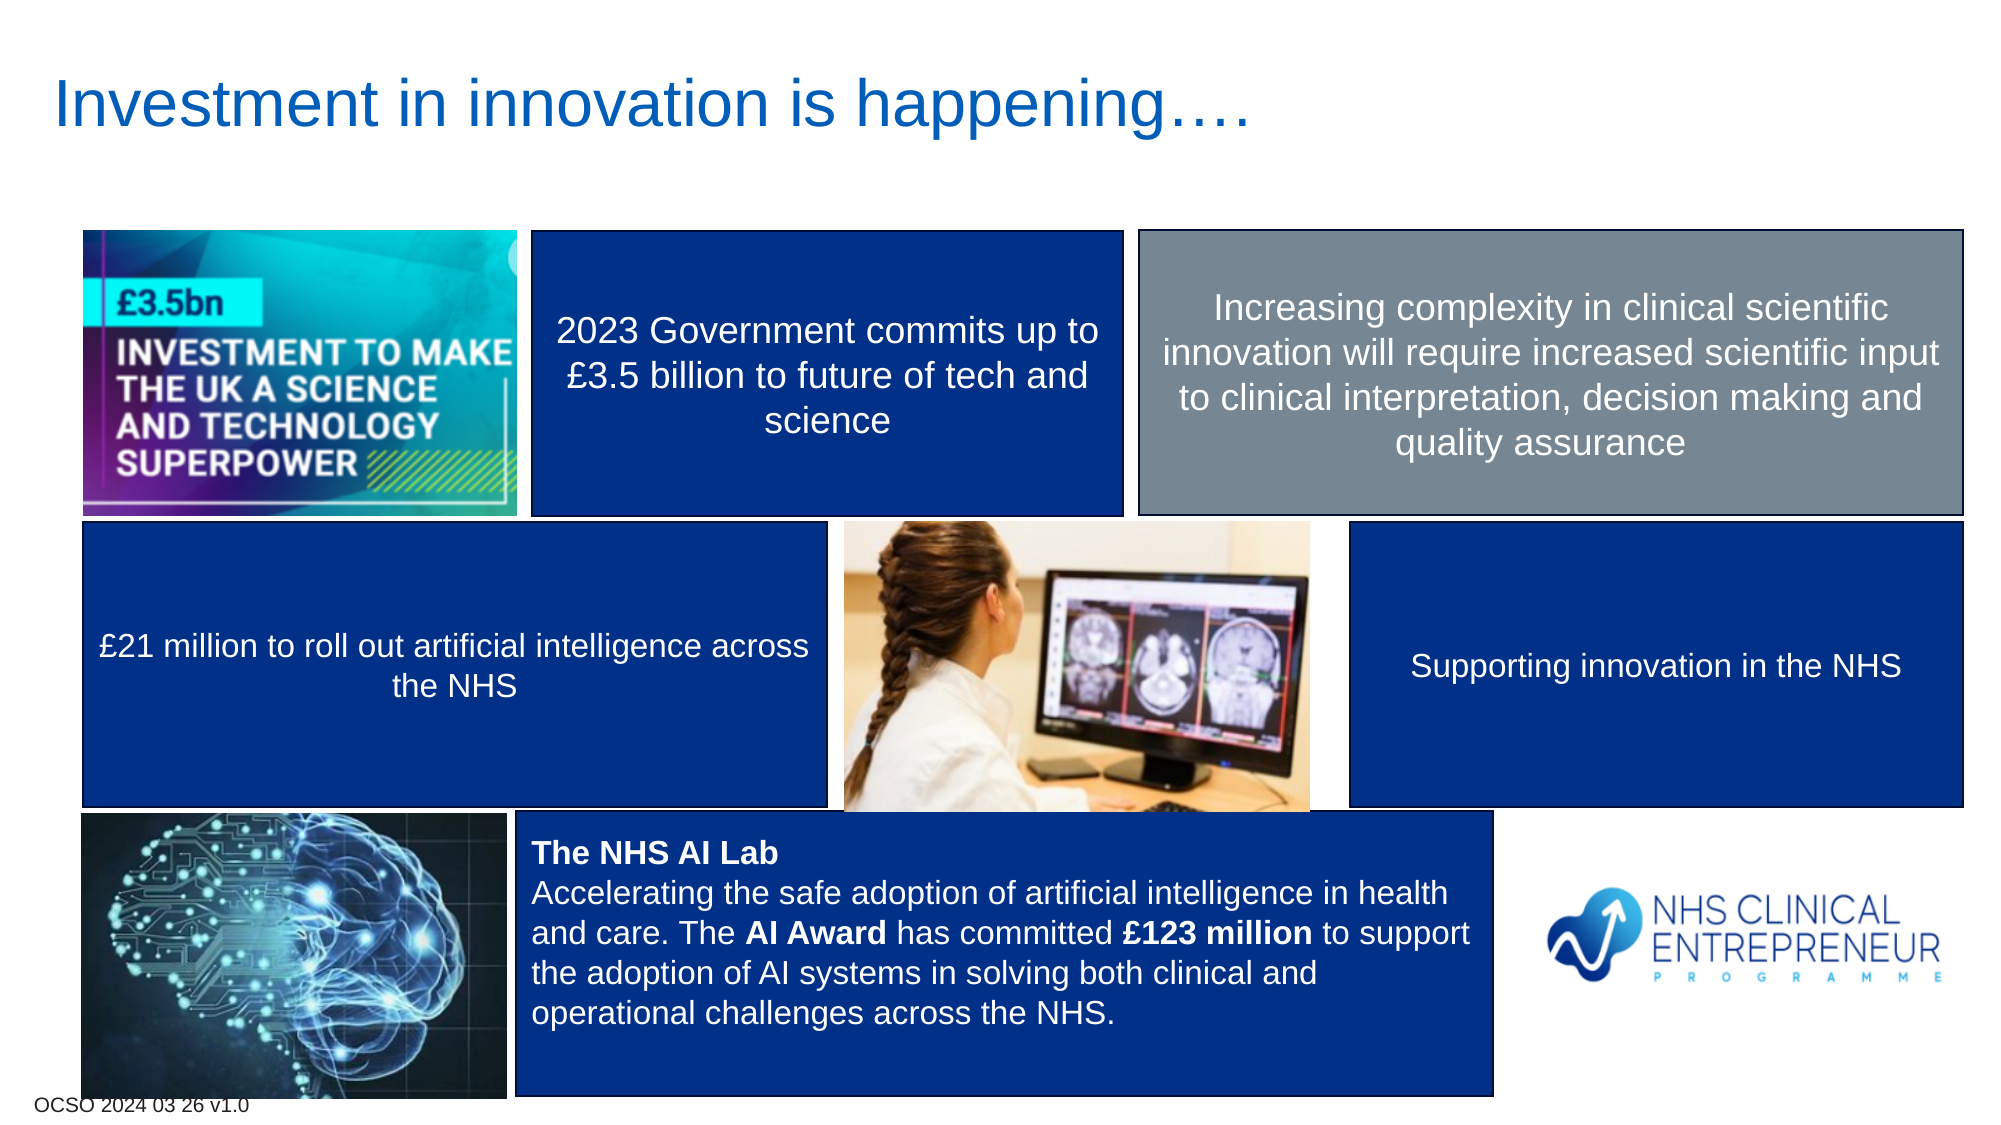

# Investment in innovation is happening….
Increasing complexity in clinical scientific innovation will require increased scientific input to clinical interpretation, decision making and quality assurance
2023 Government commits up to £3.5 billion to future of tech and science
Supporting innovation in the NHS
£21 million to roll out artificial intelligence across the NHS
The NHS AI Lab
Accelerating the safe adoption of artificial intelligence in health and care. The AI Award has committed £123 million to support the adoption of AI systems in solving both clinical and operational challenges across the NHS.
OCSO 2024 03 26 v1.0